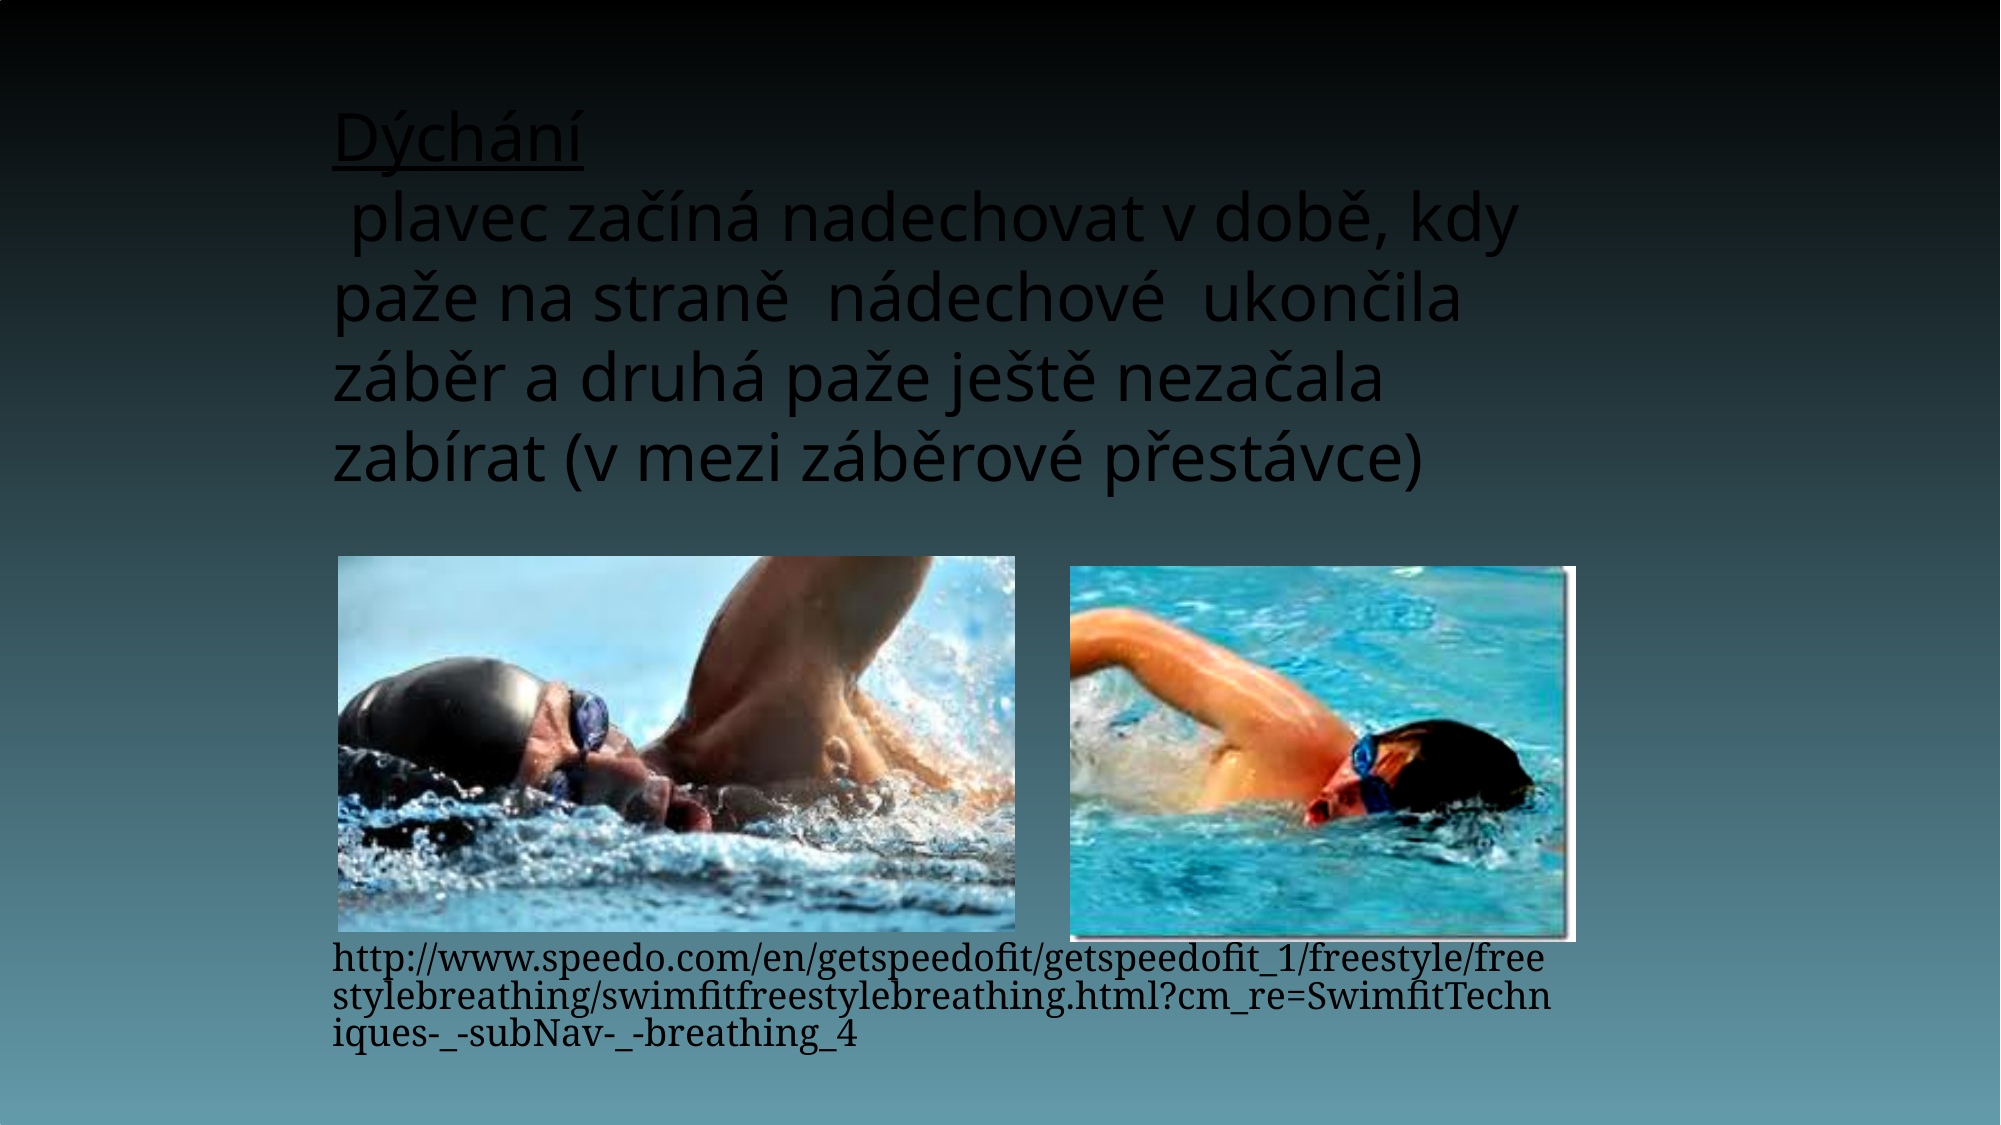

Dýchání
 plavec začíná nadechovat v době, kdy paže na straně nádechové ukončila záběr a druhá paže ještě nezačala zabírat (v mezi záběrové přestávce)
http://www.speedo.com/en/getspeedofit/getspeedofit_1/freestyle/freestylebreathing/swimfitfreestylebreathing.html?cm_re=SwimfitTechniques-_-subNav-_-breathing_4